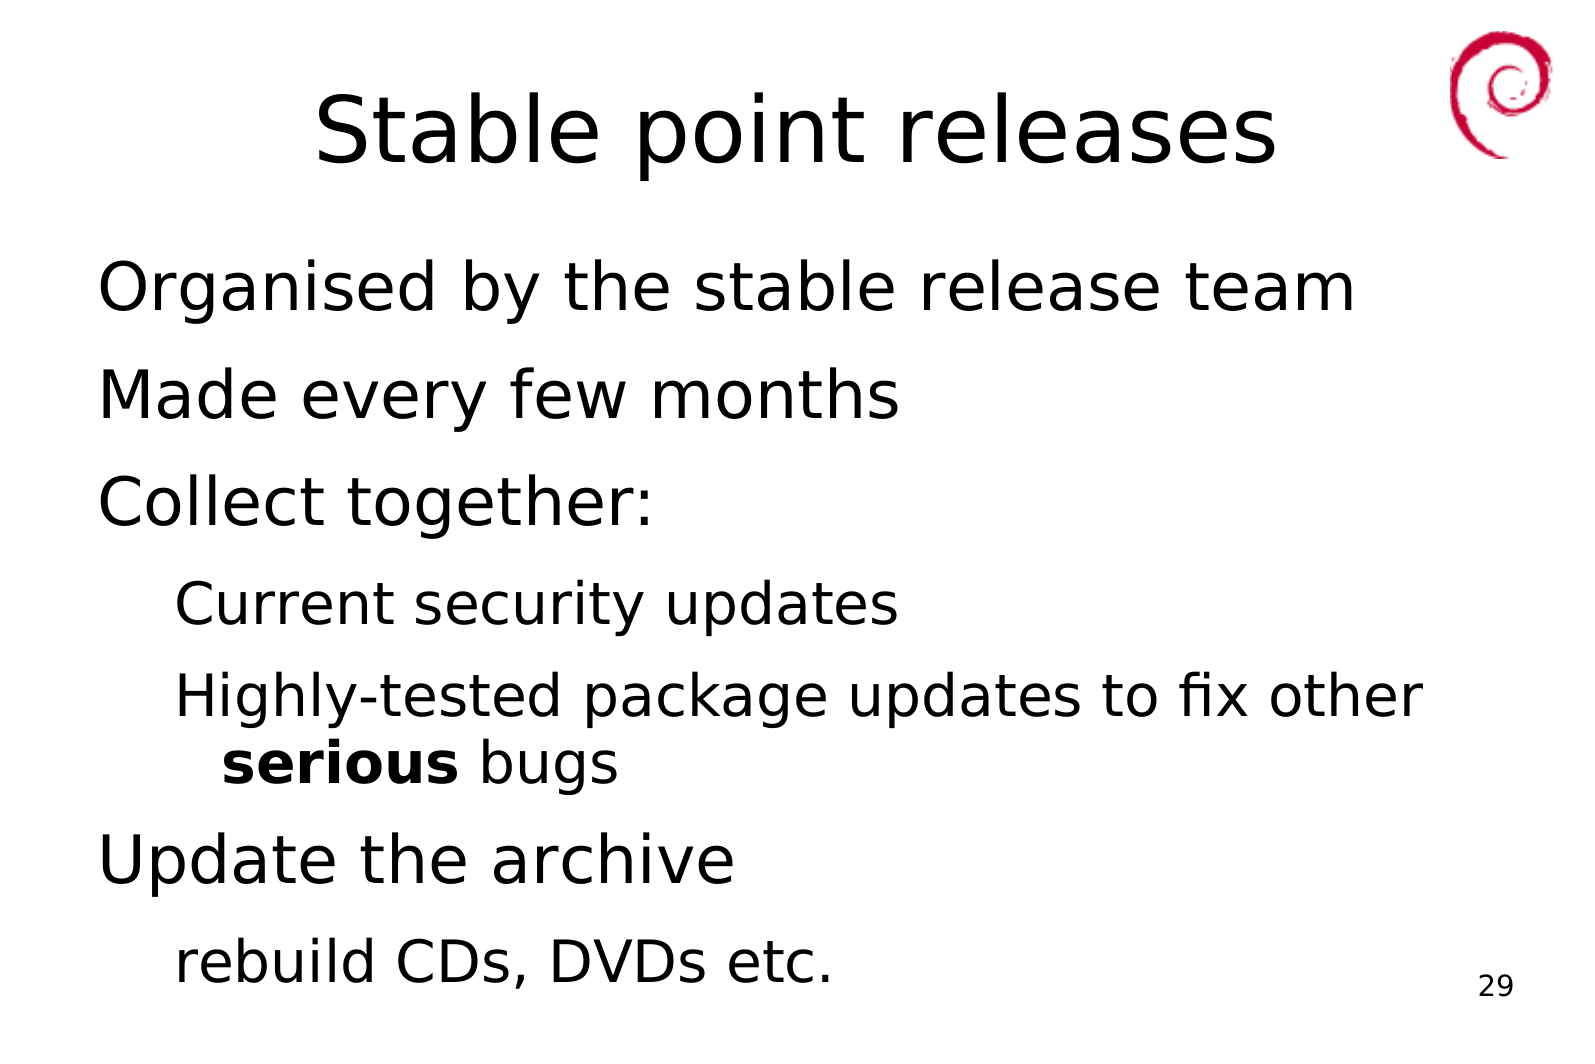

# Stable point releases
Organised by the stable release team
Made every few months
Collect together:
Current security updates
Highly-tested package updates to fix other serious bugs
Update the archive
rebuild CDs, DVDs etc.
29